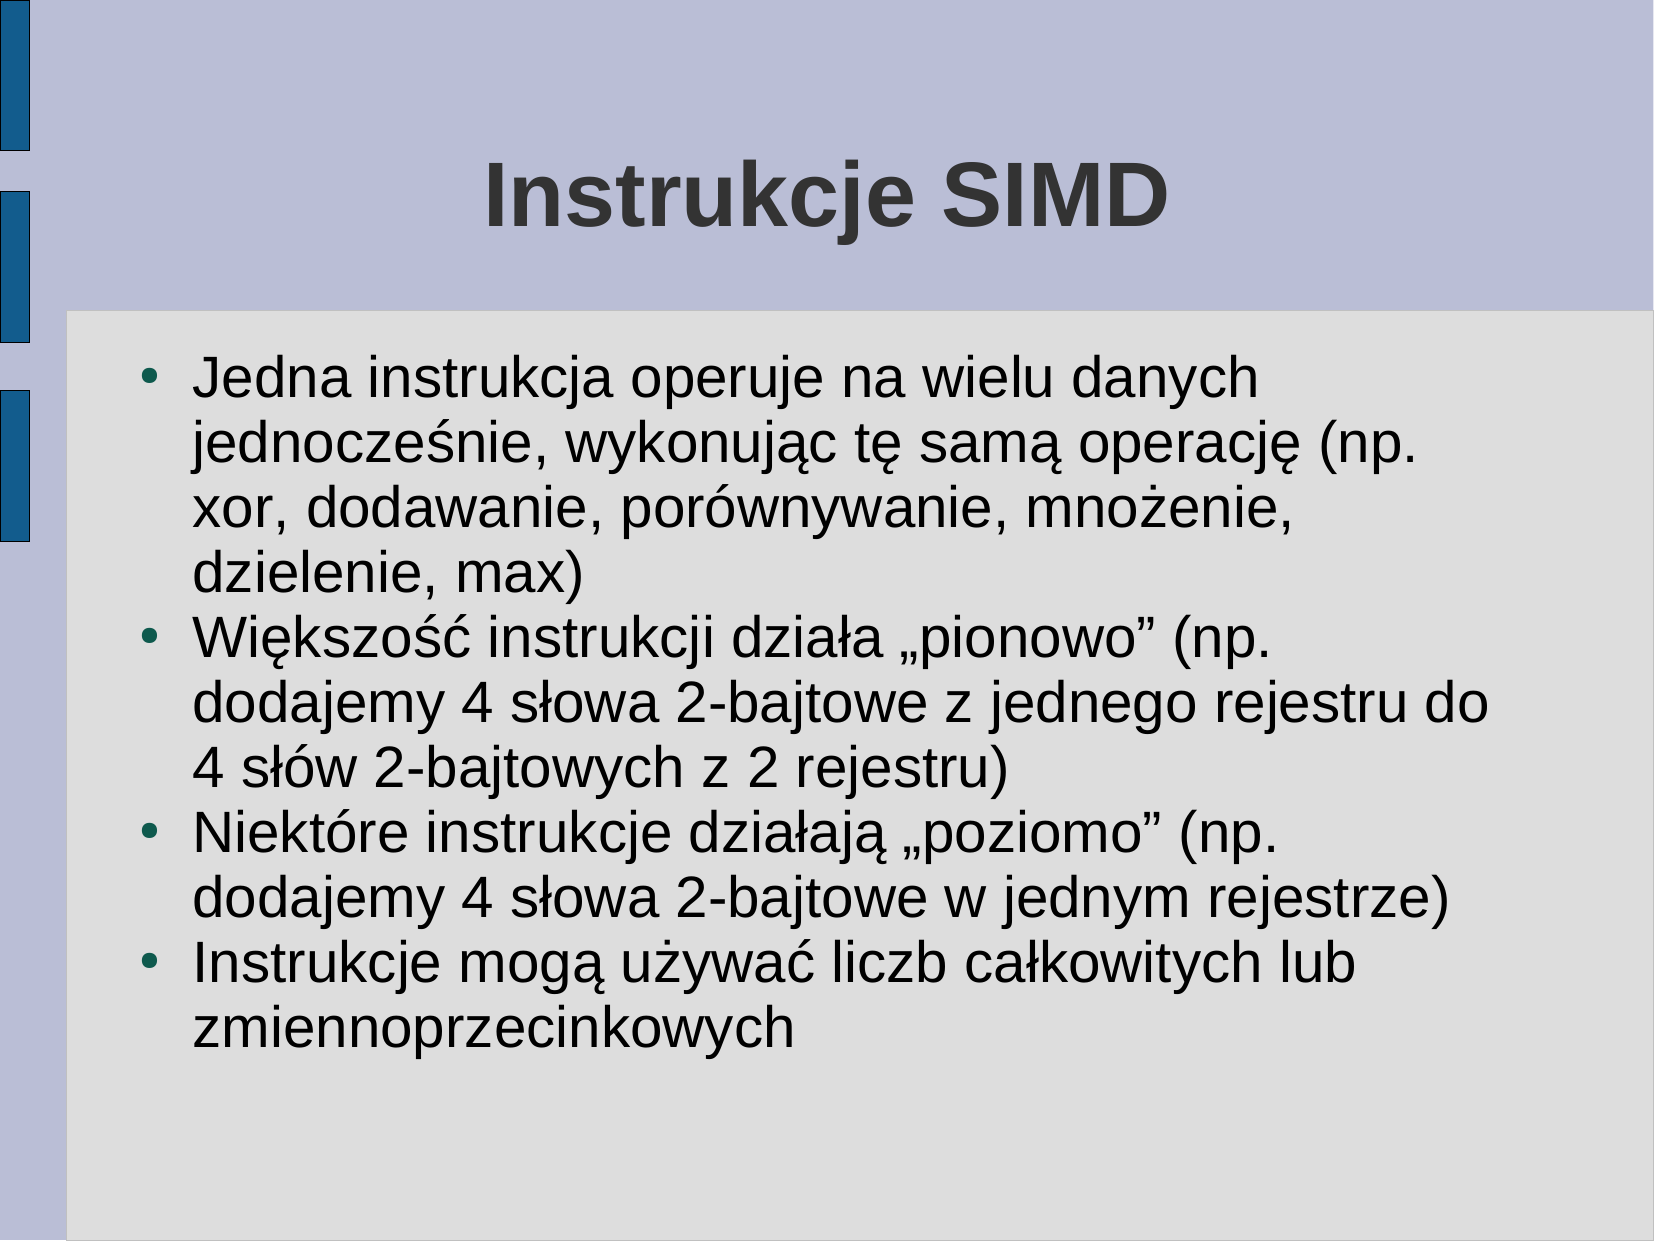

# Instrukcje SIMD
Jedna instrukcja operuje na wielu danych jednocześnie, wykonując tę samą operację (np. xor, dodawanie, porównywanie, mnożenie, dzielenie, max)
Większość instrukcji działa „pionowo” (np. dodajemy 4 słowa 2-bajtowe z jednego rejestru do 4 słów 2-bajtowych z 2 rejestru)
Niektóre instrukcje działają „poziomo” (np. dodajemy 4 słowa 2-bajtowe w jednym rejestrze)
Instrukcje mogą używać liczb całkowitych lub zmiennoprzecinkowych